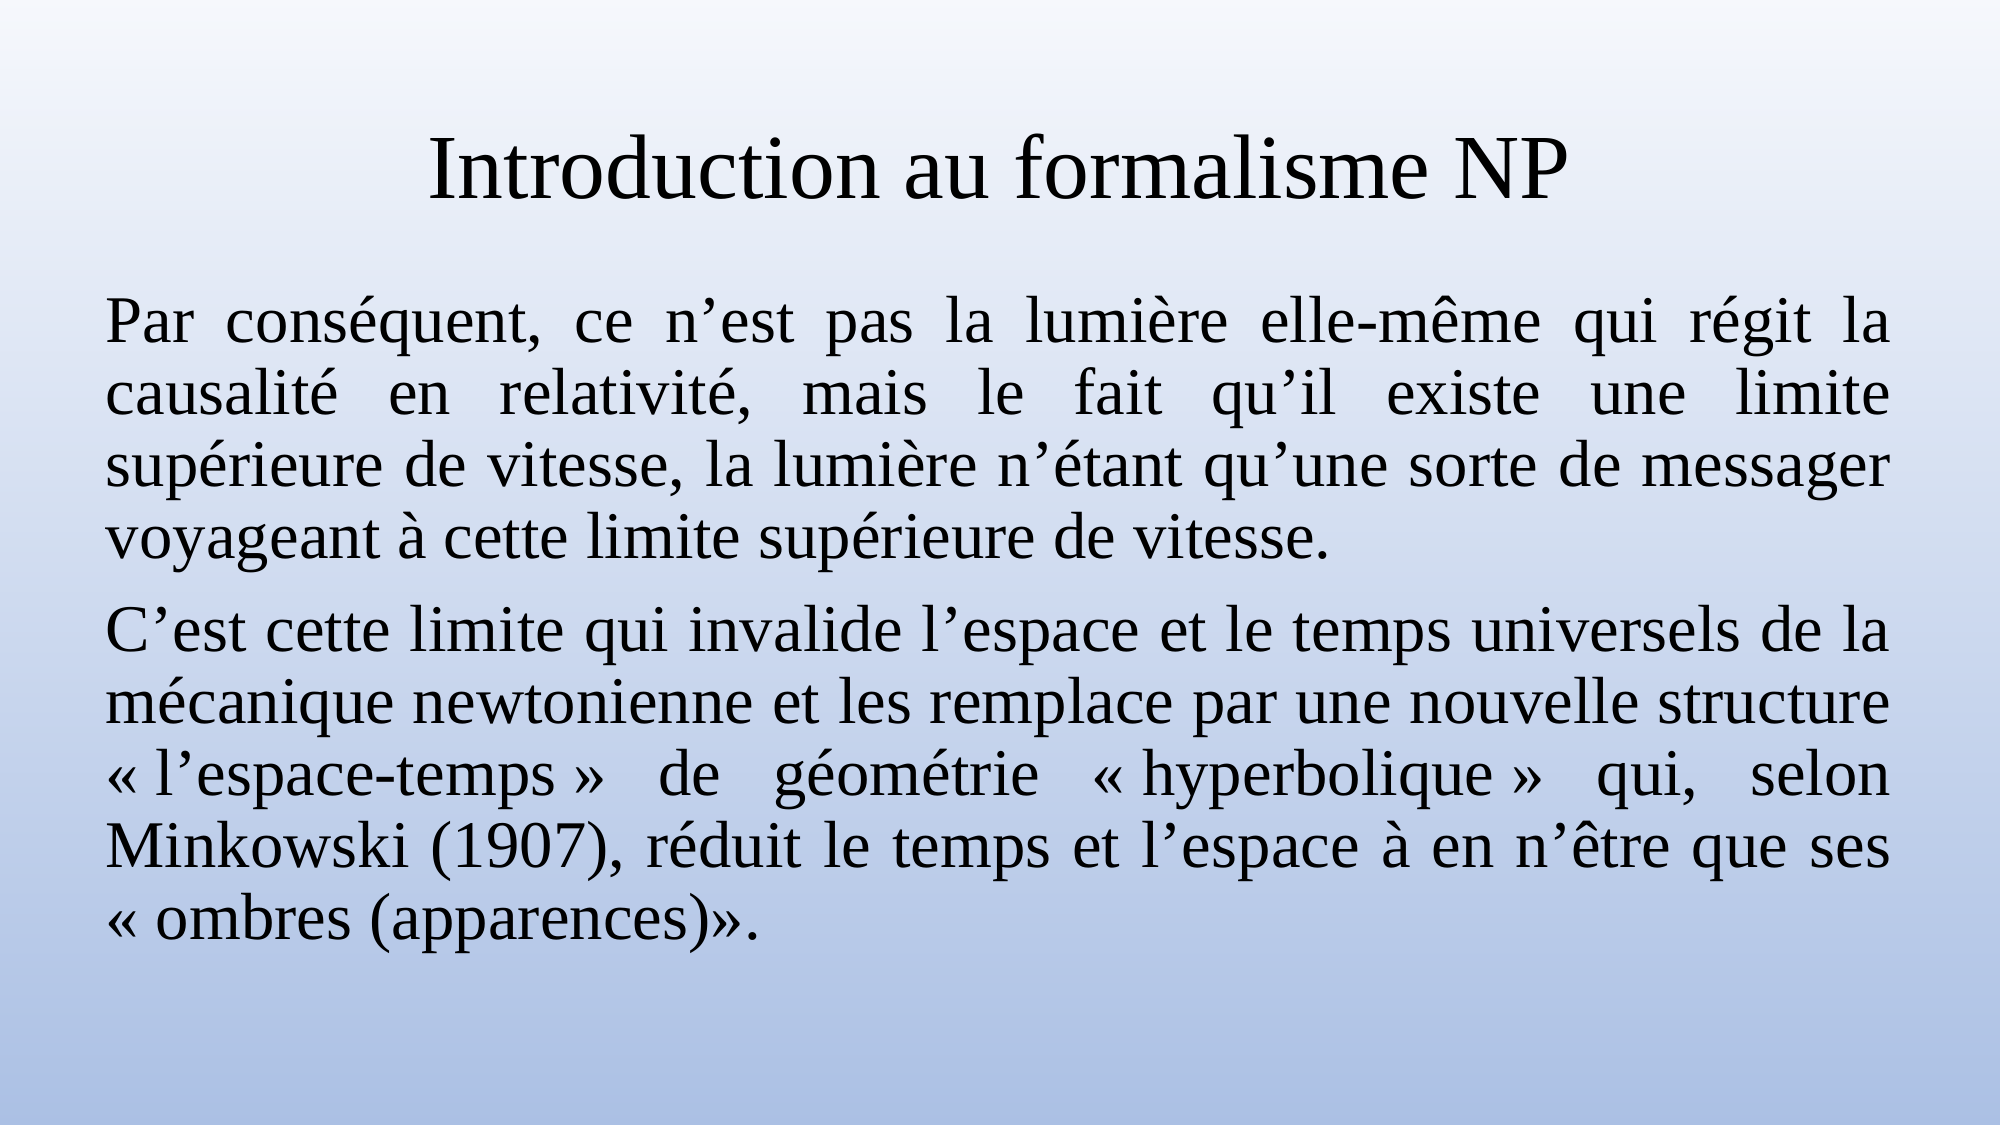

# Introduction au formalisme NP
Par conséquent, ce n’est pas la lumière elle-même qui régit la causalité en relativité, mais le fait qu’il existe une limite supérieure de vitesse, la lumière n’étant qu’une sorte de messager voyageant à cette limite supérieure de vitesse.
C’est cette limite qui invalide l’espace et le temps universels de la mécanique newtonienne et les remplace par une nouvelle structure « l’espace-temps » de géométrie « hyperbolique » qui, selon Minkowski (1907), réduit le temps et l’espace à en n’être que ses « ombres (apparences)».